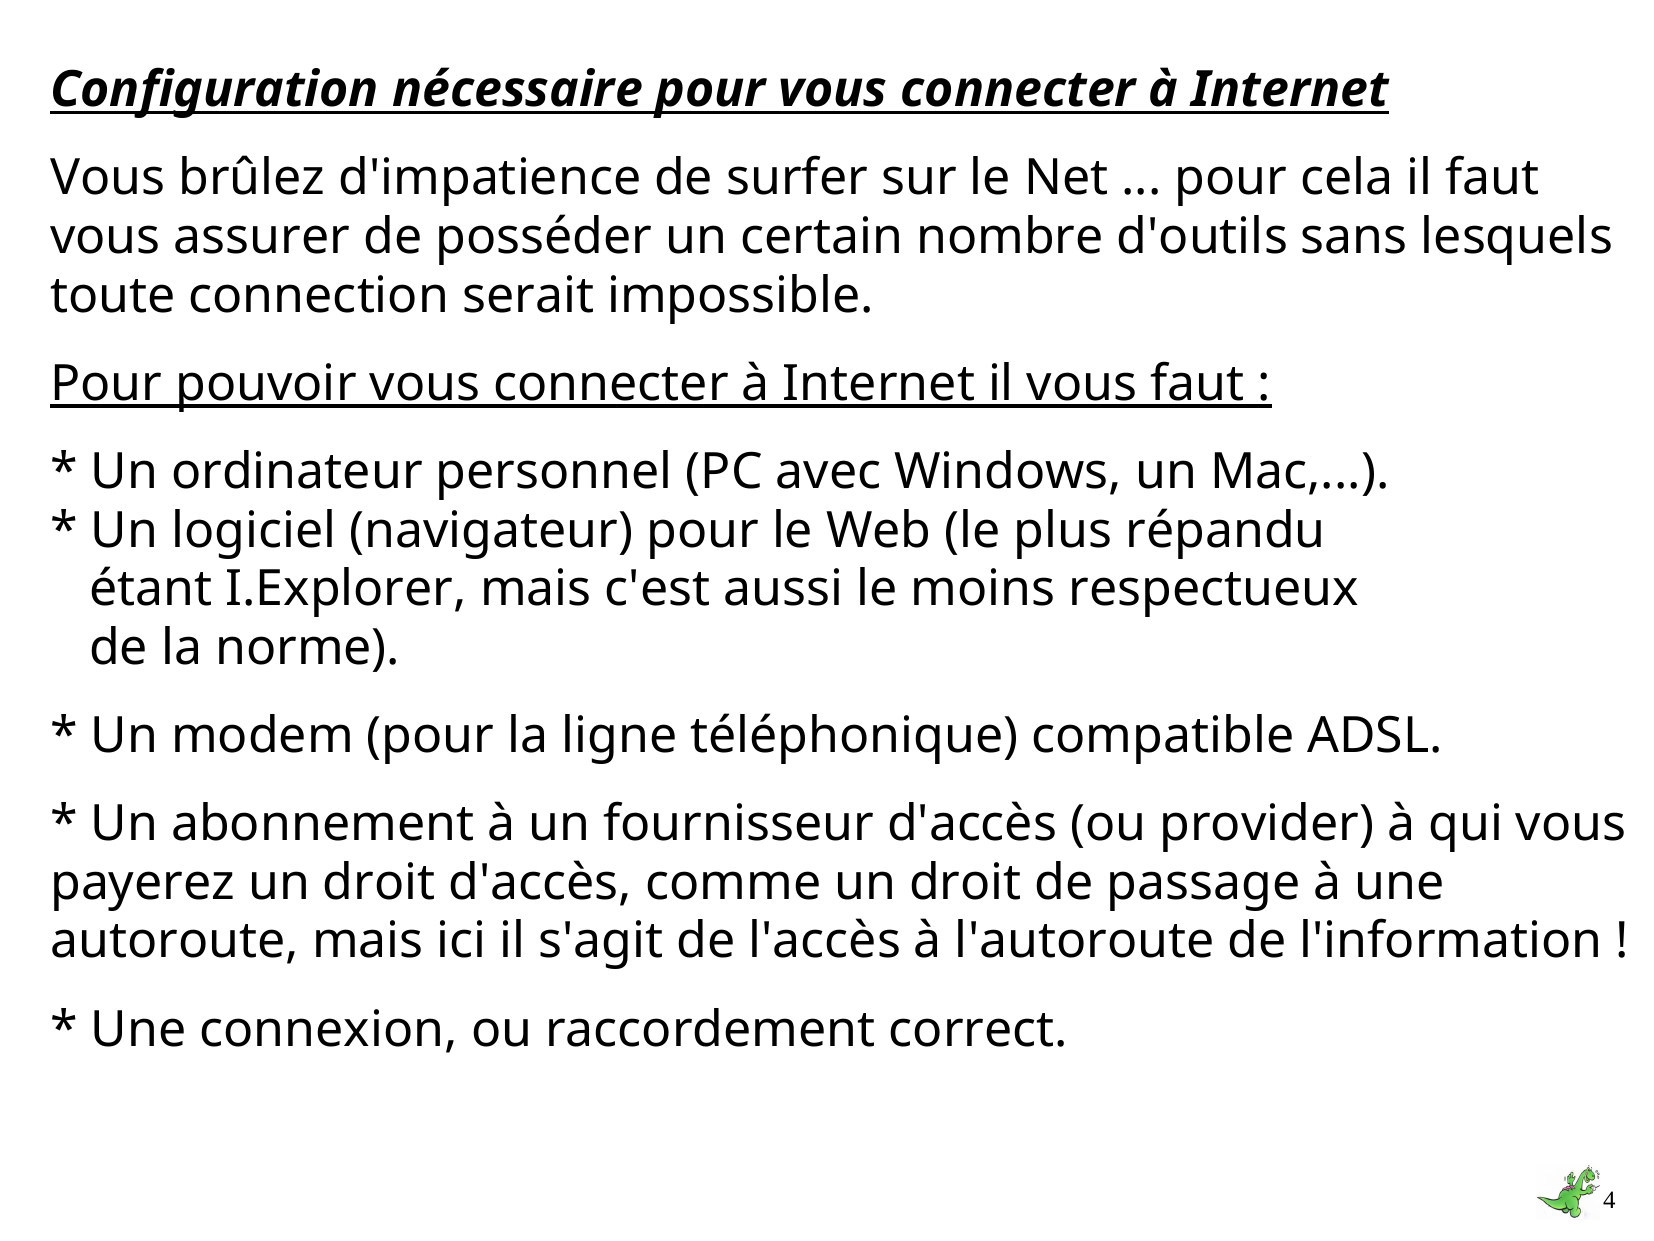

Configuration nécessaire pour vous connecter à Internet
Vous brûlez d'impatience de surfer sur le Net ... pour cela il faut
vous assurer de posséder un certain nombre d'outils sans lesquels
toute connection serait impossible.
Pour pouvoir vous connecter à Internet il vous faut :
* Un ordinateur personnel (PC avec Windows, un Mac,...).
* Un logiciel (navigateur) pour le Web (le plus répandu
 étant I.Explorer, mais c'est aussi le moins respectueux
 de la norme).
* Un modem (pour la ligne téléphonique) compatible ADSL.
* Un abonnement à un fournisseur d'accès (ou provider) à qui vous
payerez un droit d'accès, comme un droit de passage à une
autoroute, mais ici il s'agit de l'accès à l'autoroute de l'information !
* Une connexion, ou raccordement correct.
4